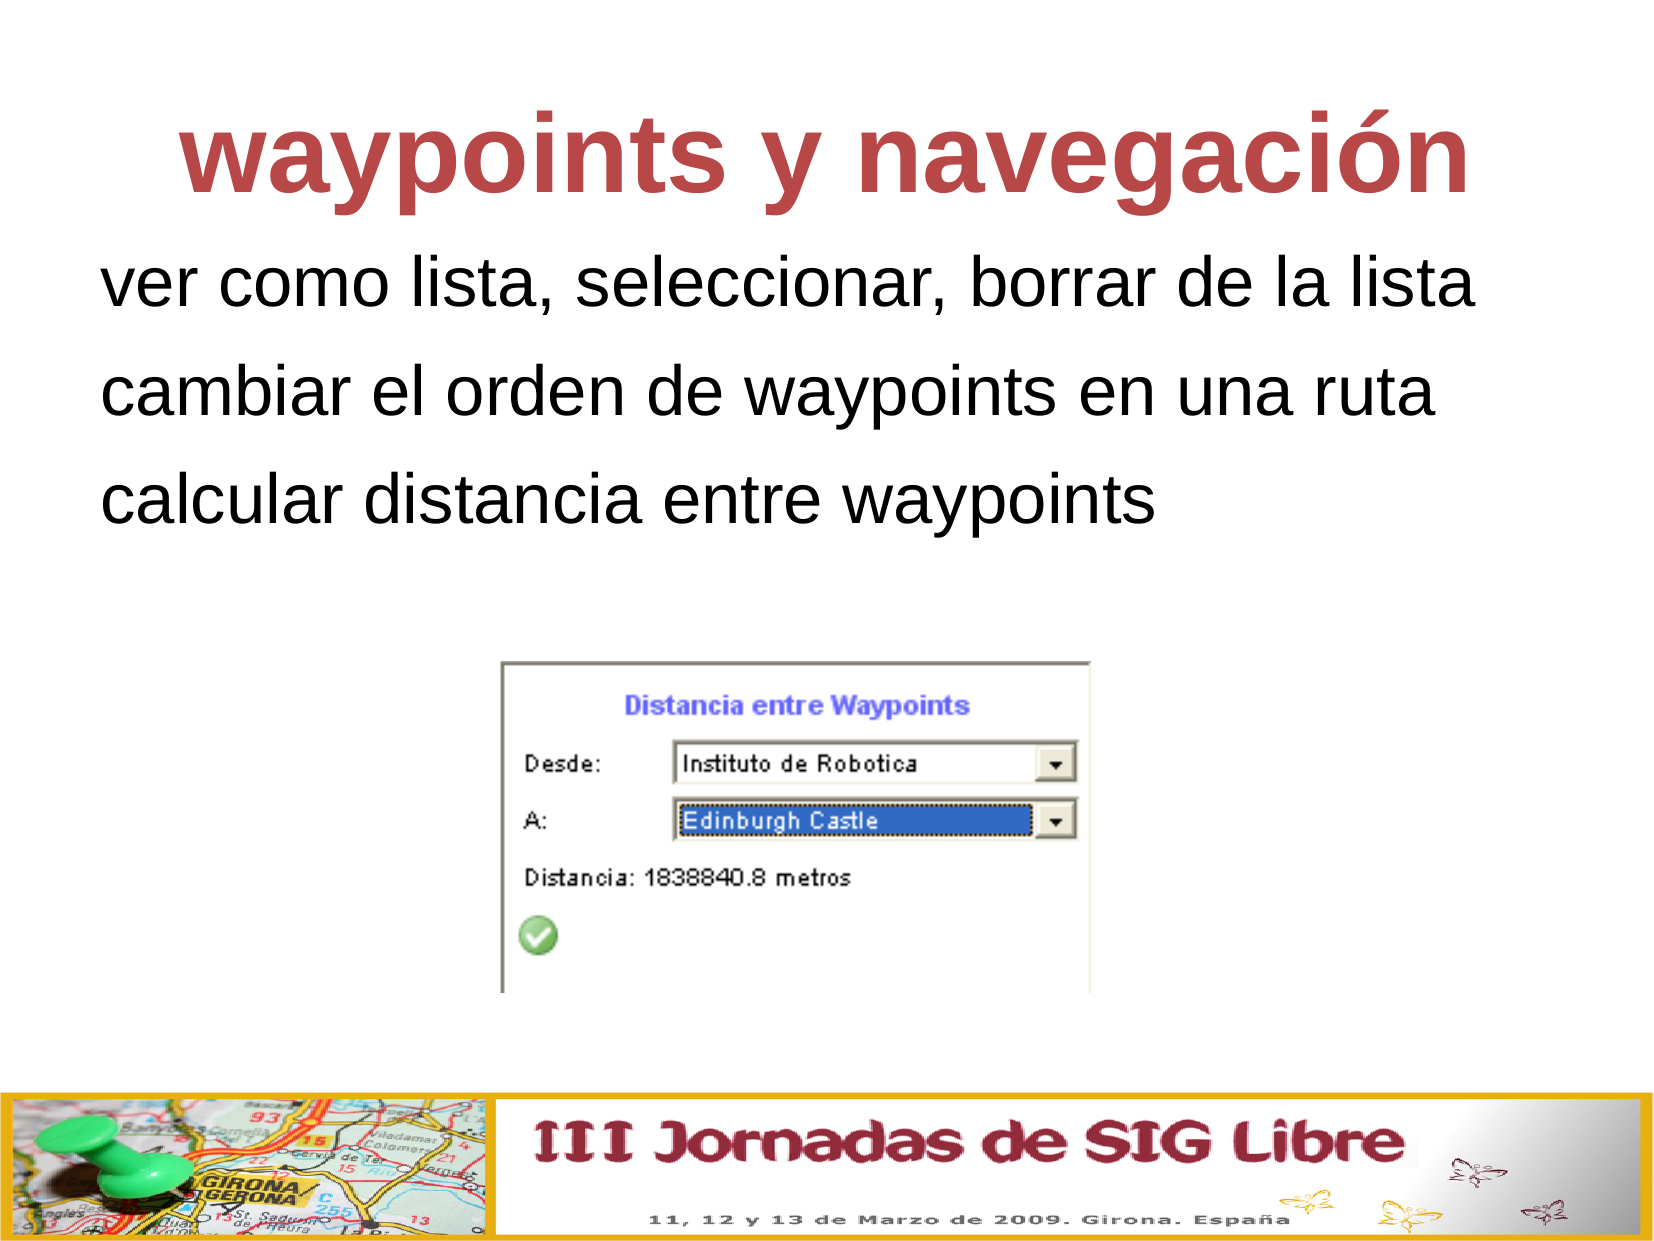

# waypoints y navegación
ver como lista, seleccionar, borrar de la lista
cambiar el orden de waypoints en una ruta
calcular distancia entre waypoints